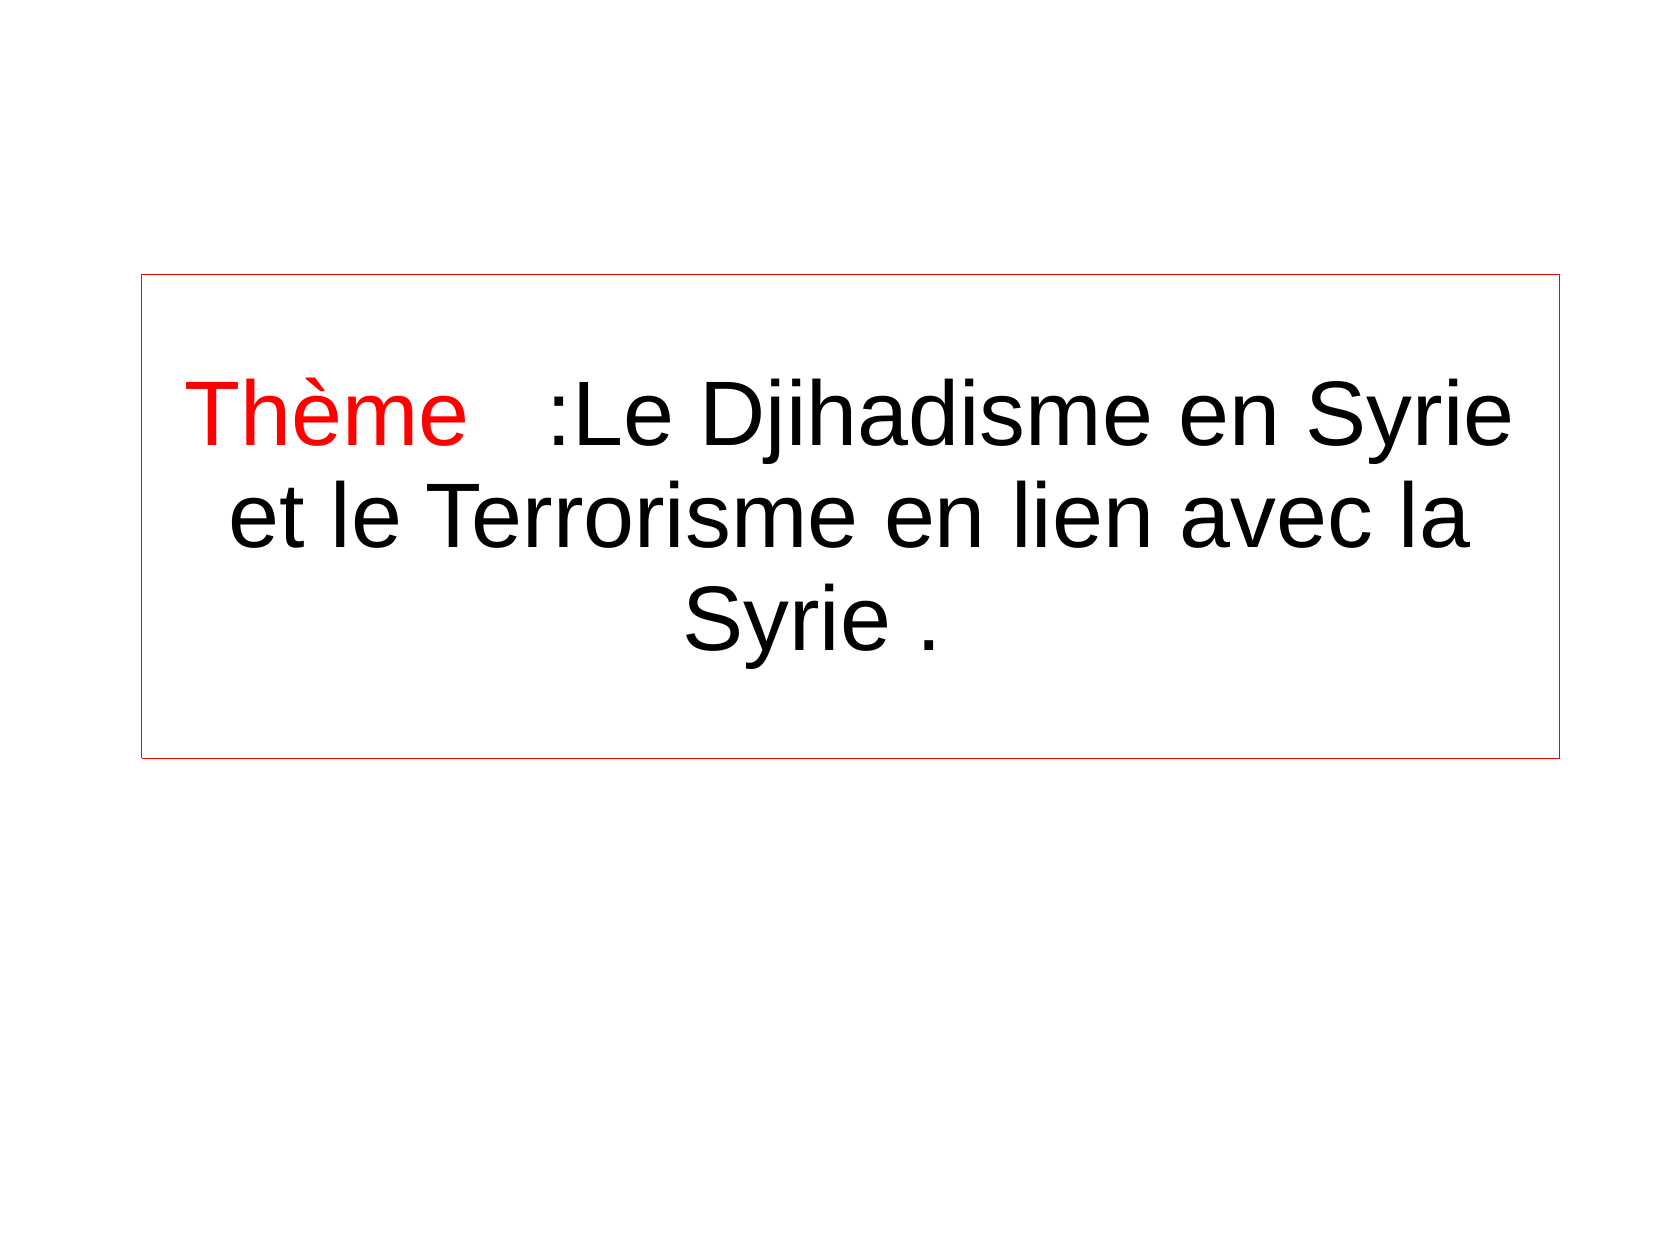

# Thème  :Le Djihadisme en Syrie et le Terrorisme en lien avec la Syrie .